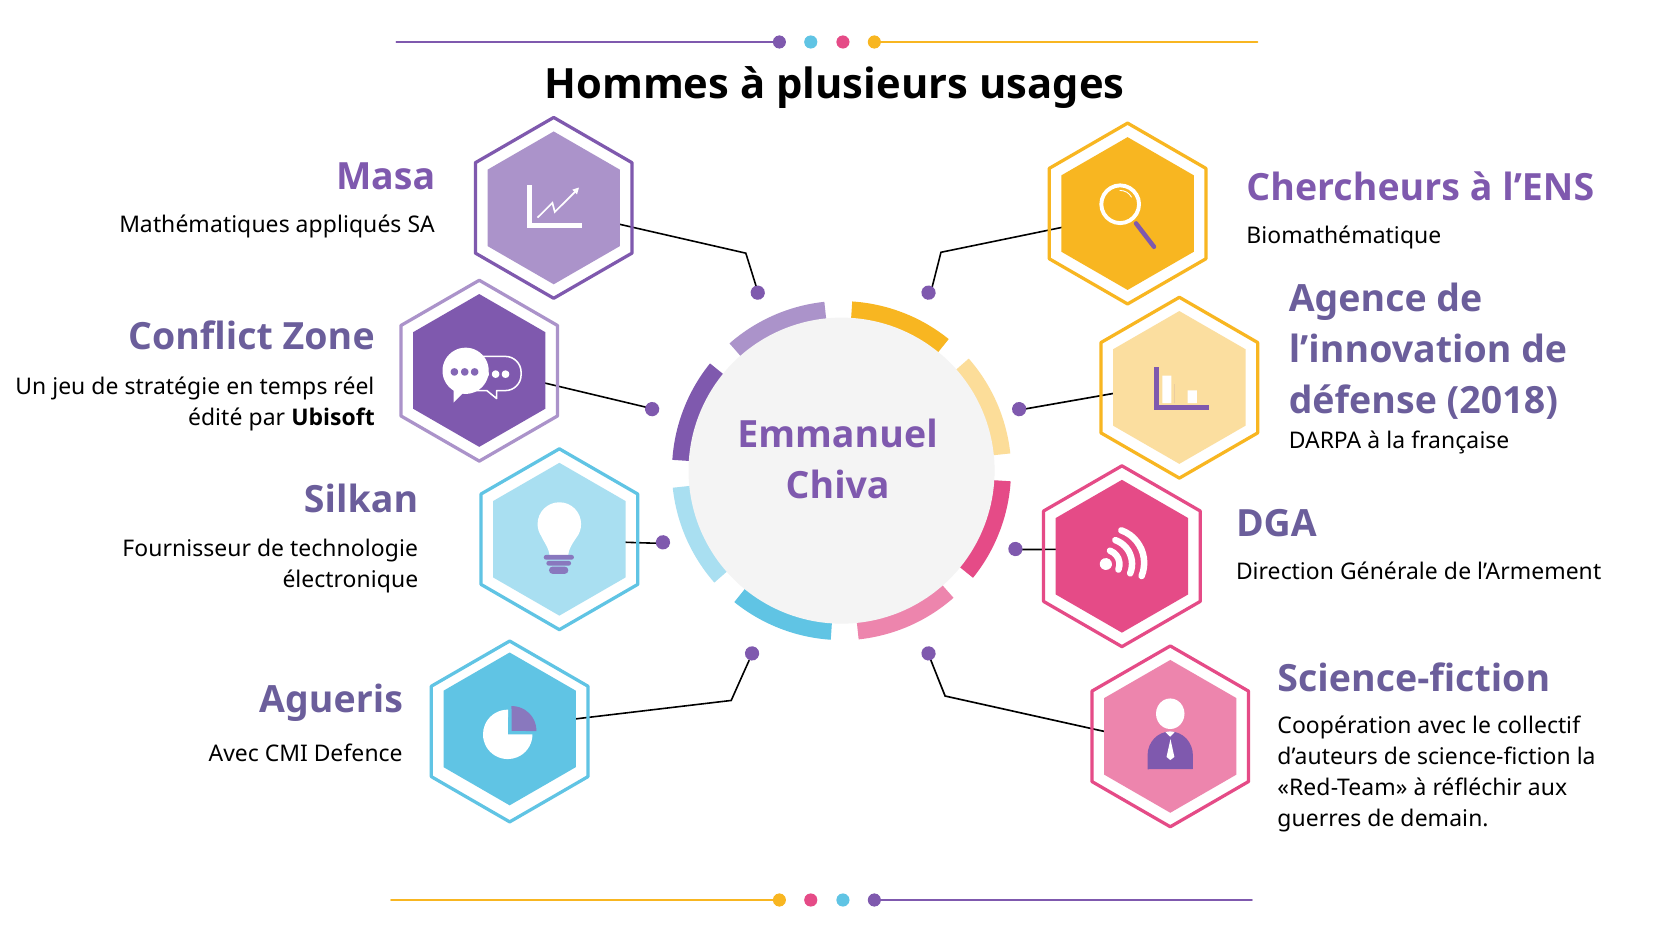

Hommes à plusieurs usages
# Masa
Chercheurs à l’ENS
Mathématiques appliqués SA
Biomathématique
Agence de l’innovation de défense (2018)
Conflict Zone
Un jeu de stratégie en temps réel édité par Ubisoft
Emmanuel Chiva
DARPA à la française
Silkan
DGA
Fournisseur de technologie électronique
Direction Générale de l’Armement
Science-fiction
Agueris
Coopération avec le collectif d’auteurs de science-fiction la «Red-Team» à réfléchir aux guerres de demain.
Avec CMI Defence